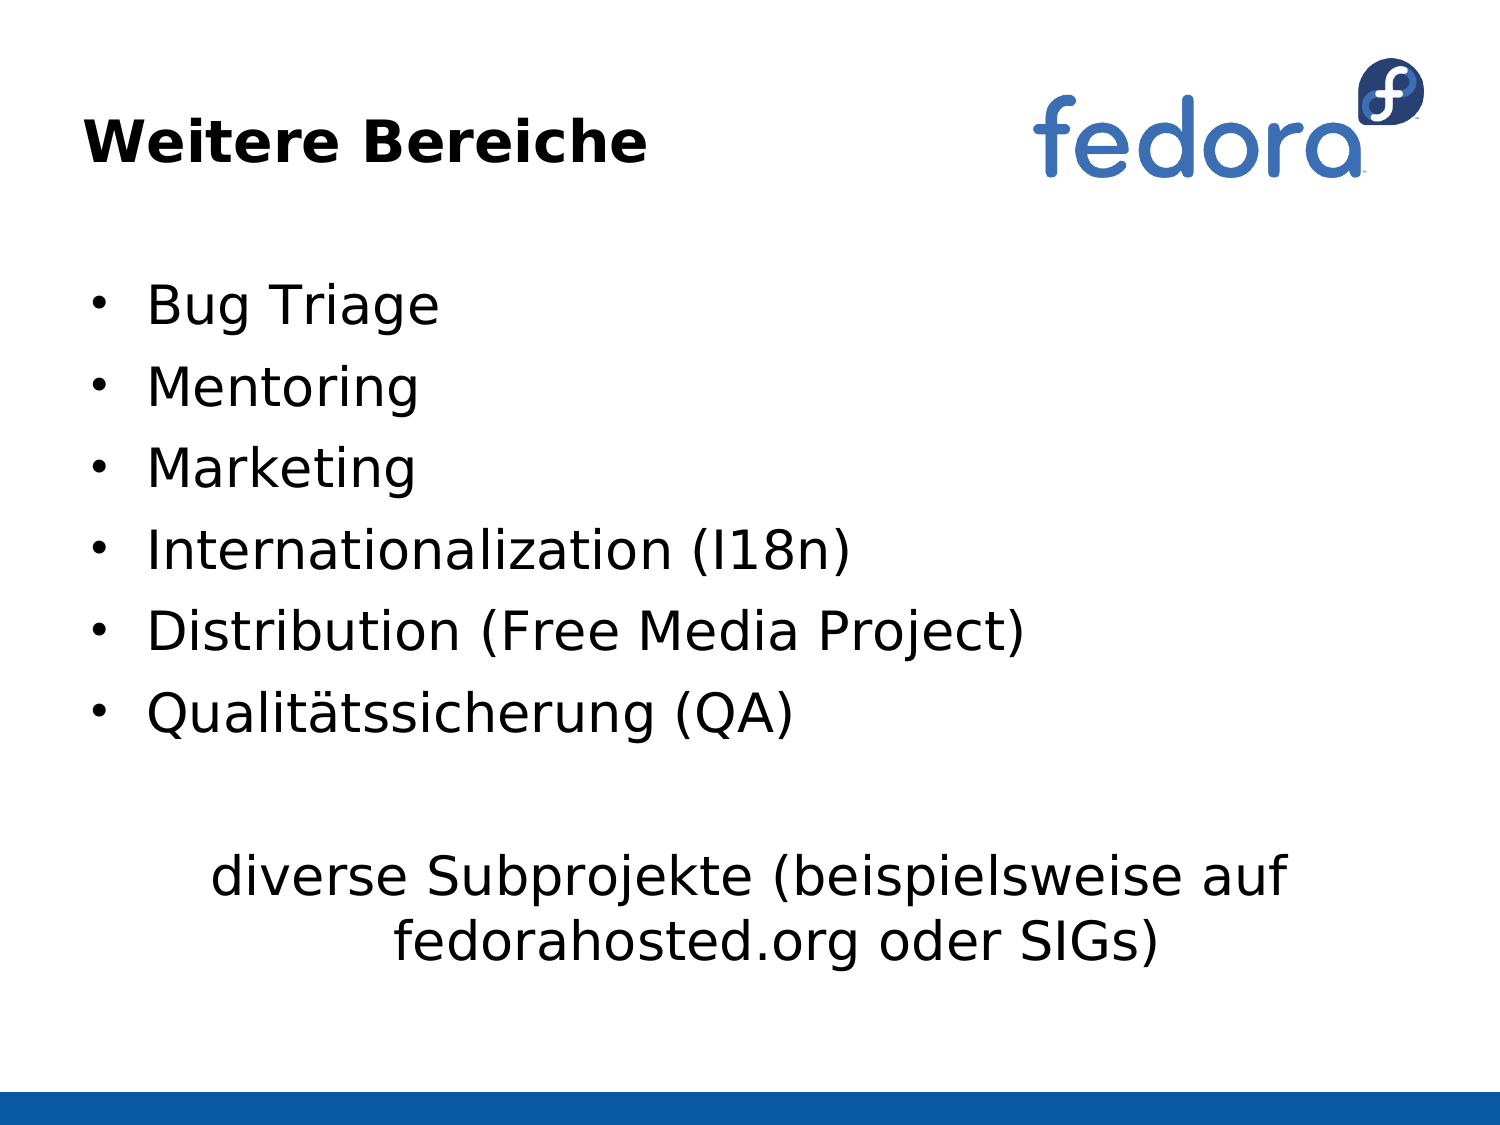

# Weitere Bereiche
Bug Triage
Mentoring
Marketing
Internationalization (I18n)
Distribution (Free Media Project)
Qualitätssicherung (QA)
diverse Subprojekte (beispielsweise auf fedorahosted.org oder SIGs)